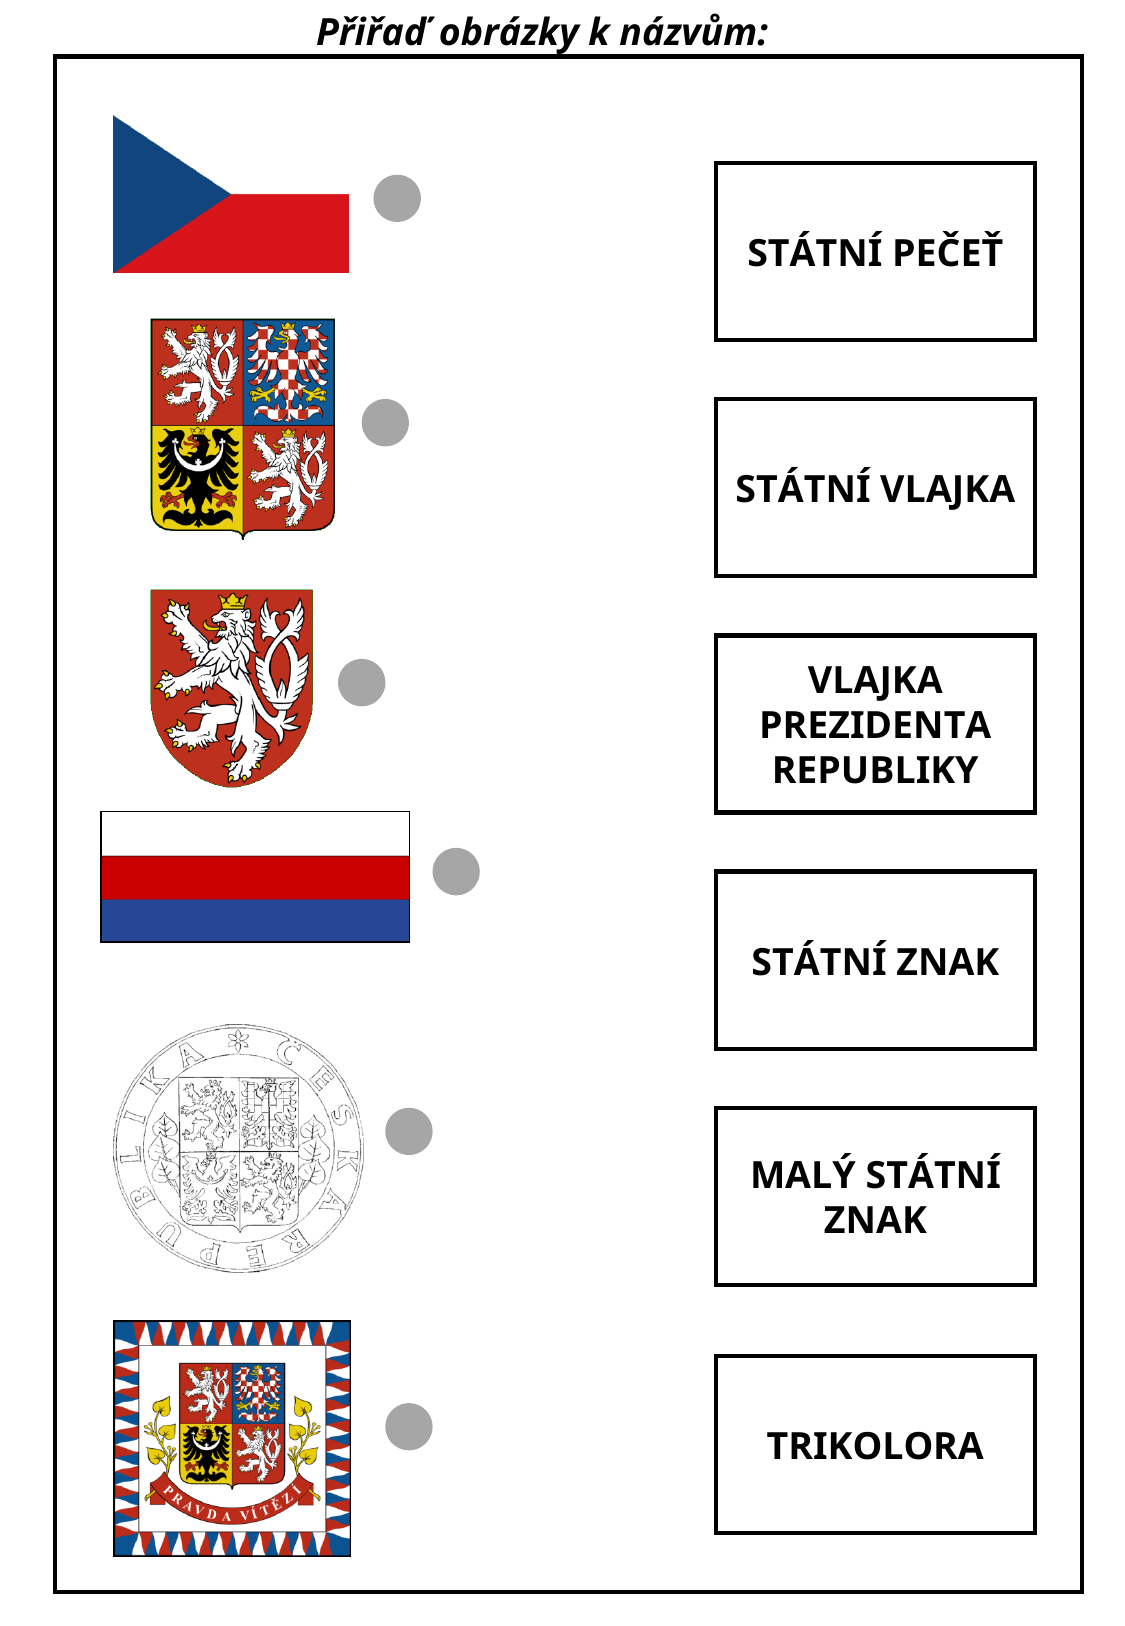

Přiřaď obrázky k názvům:
STÁTNÍ PEČEŤ
STÁTNÍ VLAJKA
VLAJKA PREZIDENTA REPUBLIKY
STÁTNÍ ZNAK
MALÝ STÁTNÍ ZNAK
TRIKOLORA